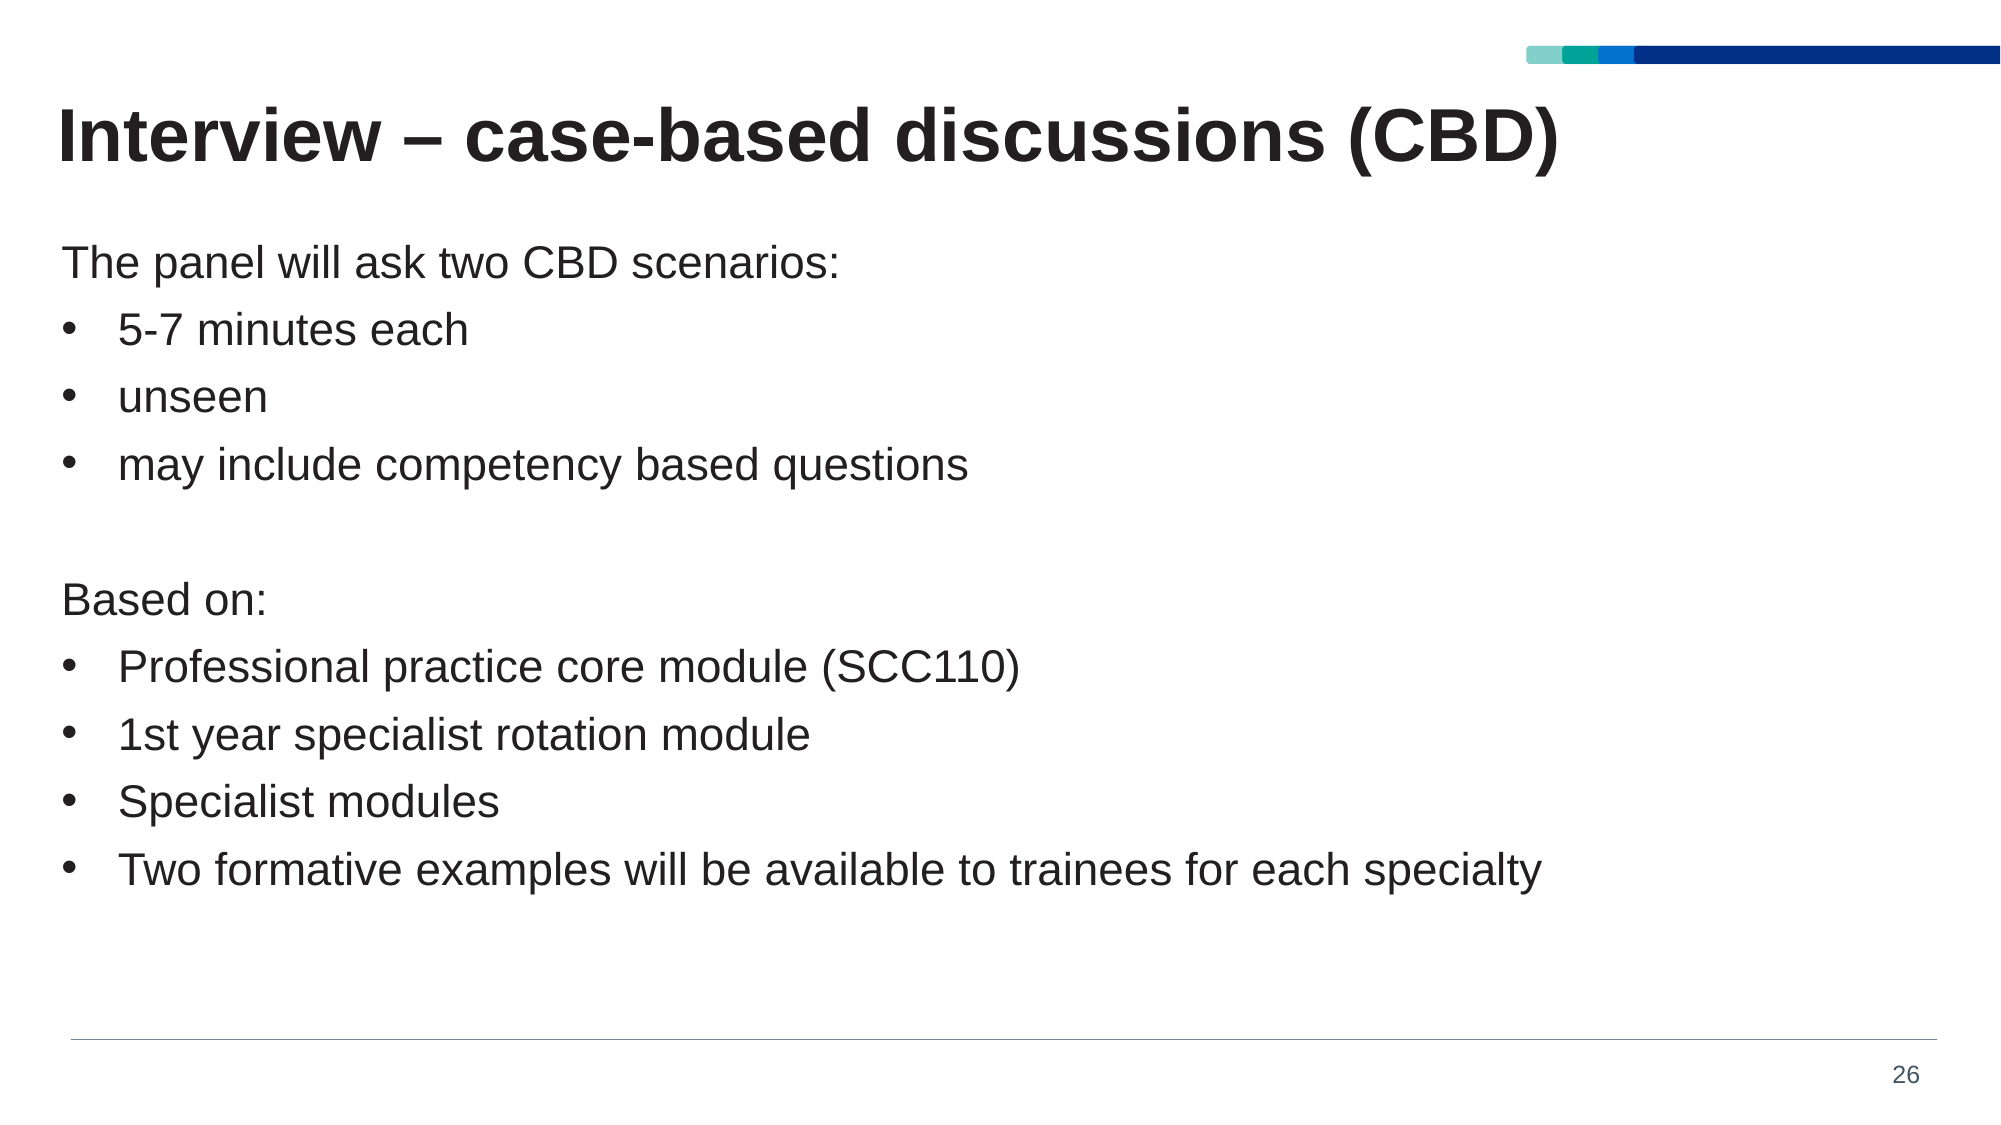

# Interview – case-based discussions (CBD)
The panel will ask two CBD scenarios:
5-7 minutes each
unseen
may include competency based questions
Based on:
Professional practice core module (SCC110)
1st year specialist rotation module
Specialist modules
Two formative examples will be available to trainees for each specialty